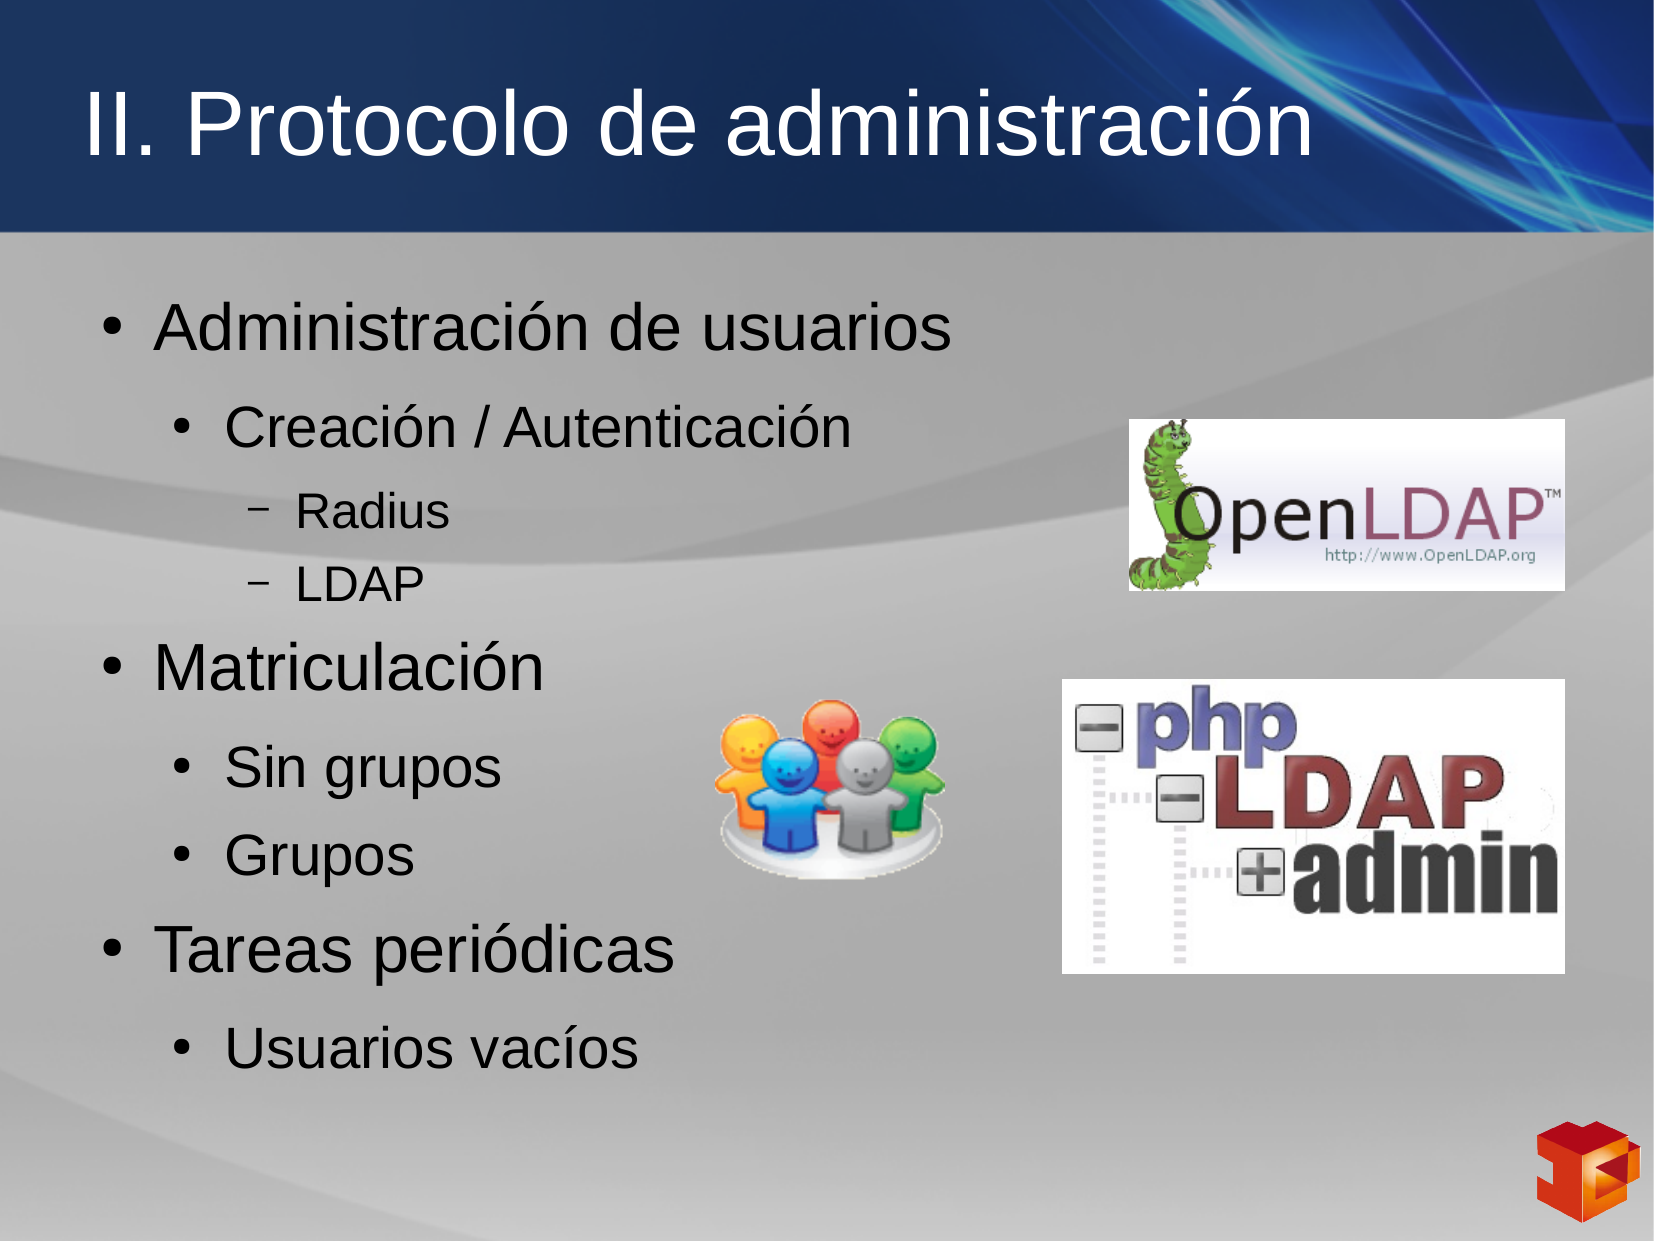

# II. Protocolo de administración
Administración de usuarios
Creación / Autenticación
Radius
LDAP
Matriculación
Sin grupos
Grupos
Tareas periódicas
Usuarios vacíos